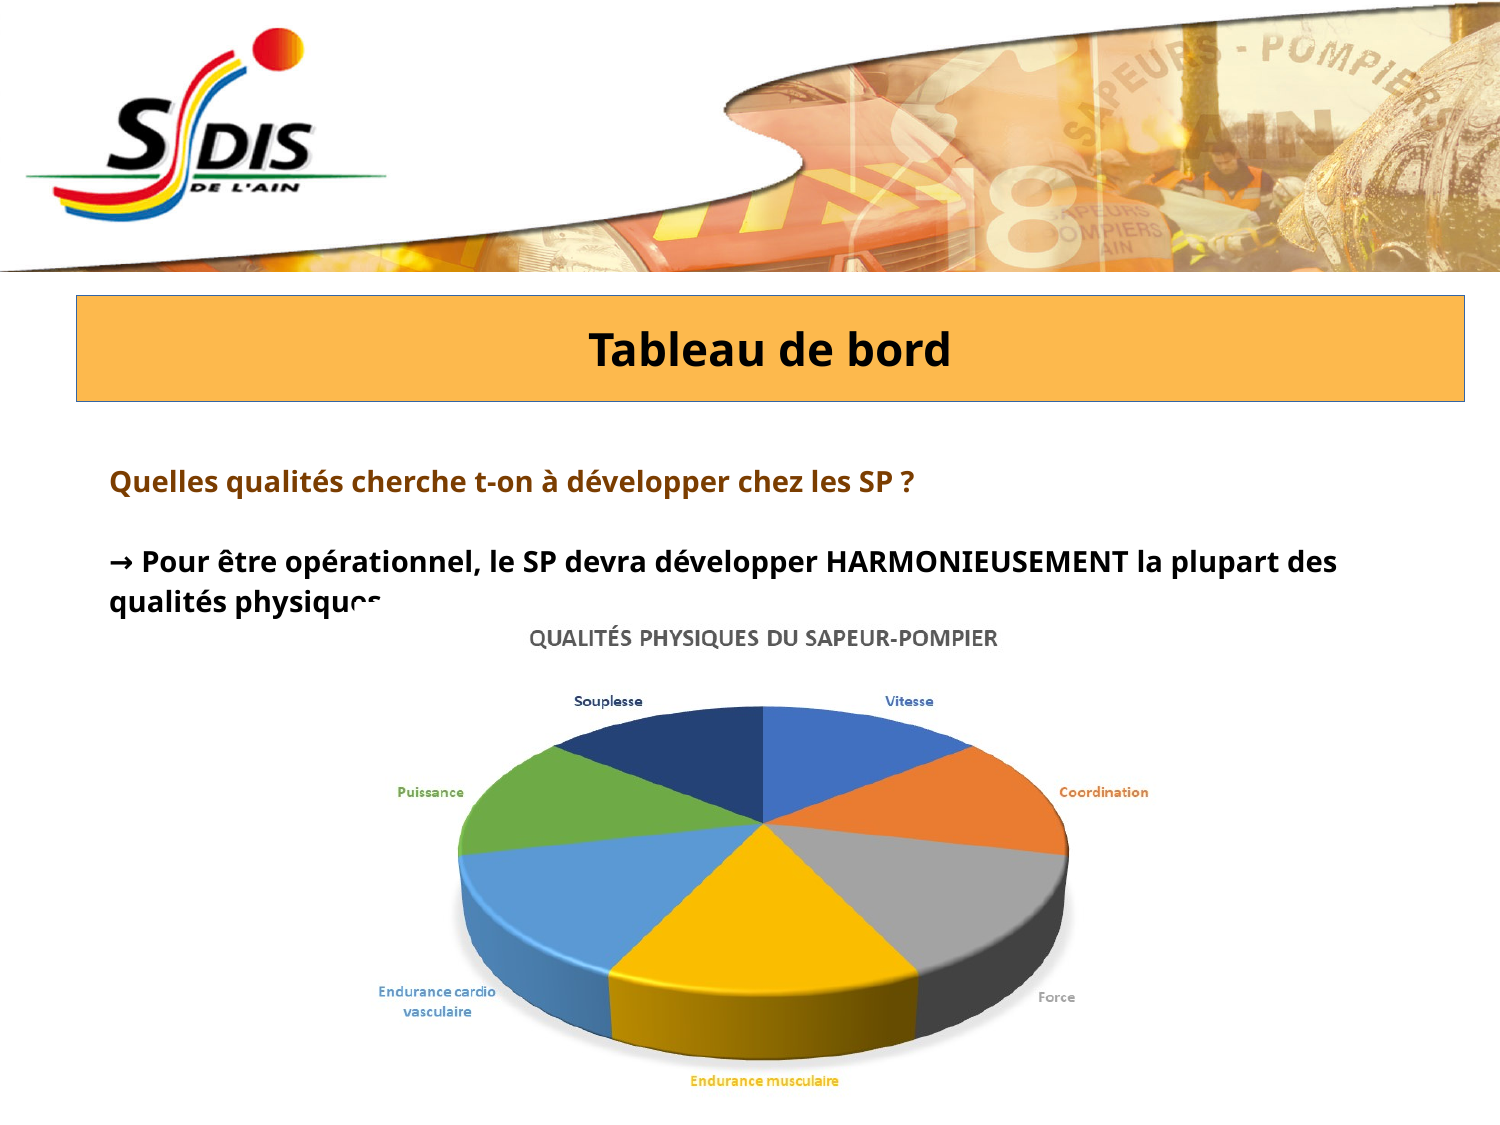

Tableau de bord
Quelles qualités cherche t-on à développer chez les SP ?
→ Pour être opérationnel, le SP devra développer HARMONIEUSEMENT la plupart des qualités physiques